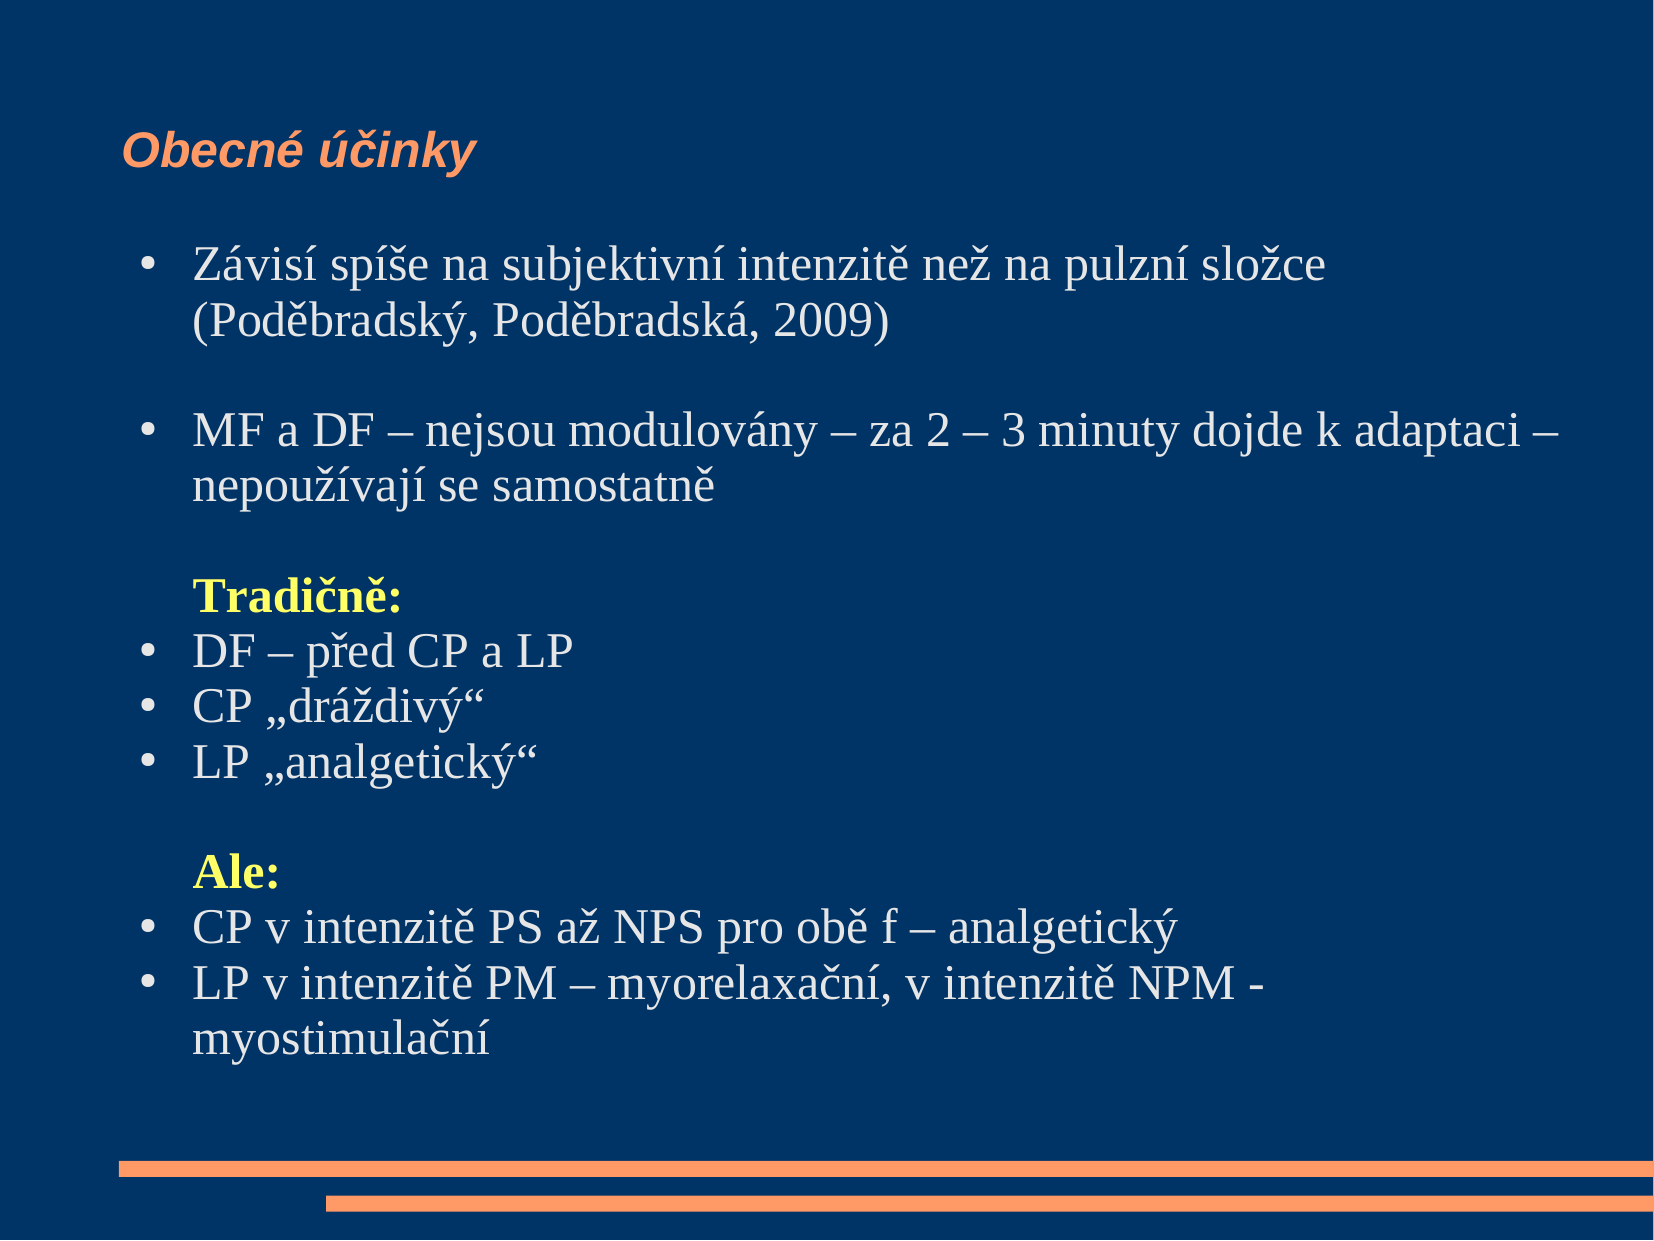

# Obecné účinky
Závisí spíše na subjektivní intenzitě než na pulzní složce (Poděbradský, Poděbradská, 2009)
MF a DF – nejsou modulovány – za 2 – 3 minuty dojde k adaptaci – nepoužívají se samostatně
Tradičně:
DF – před CP a LP
CP „dráždivý“
LP „analgetický“
Ale:
CP v intenzitě PS až NPS pro obě f – analgetický
LP v intenzitě PM – myorelaxační, v intenzitě NPM - myostimulační